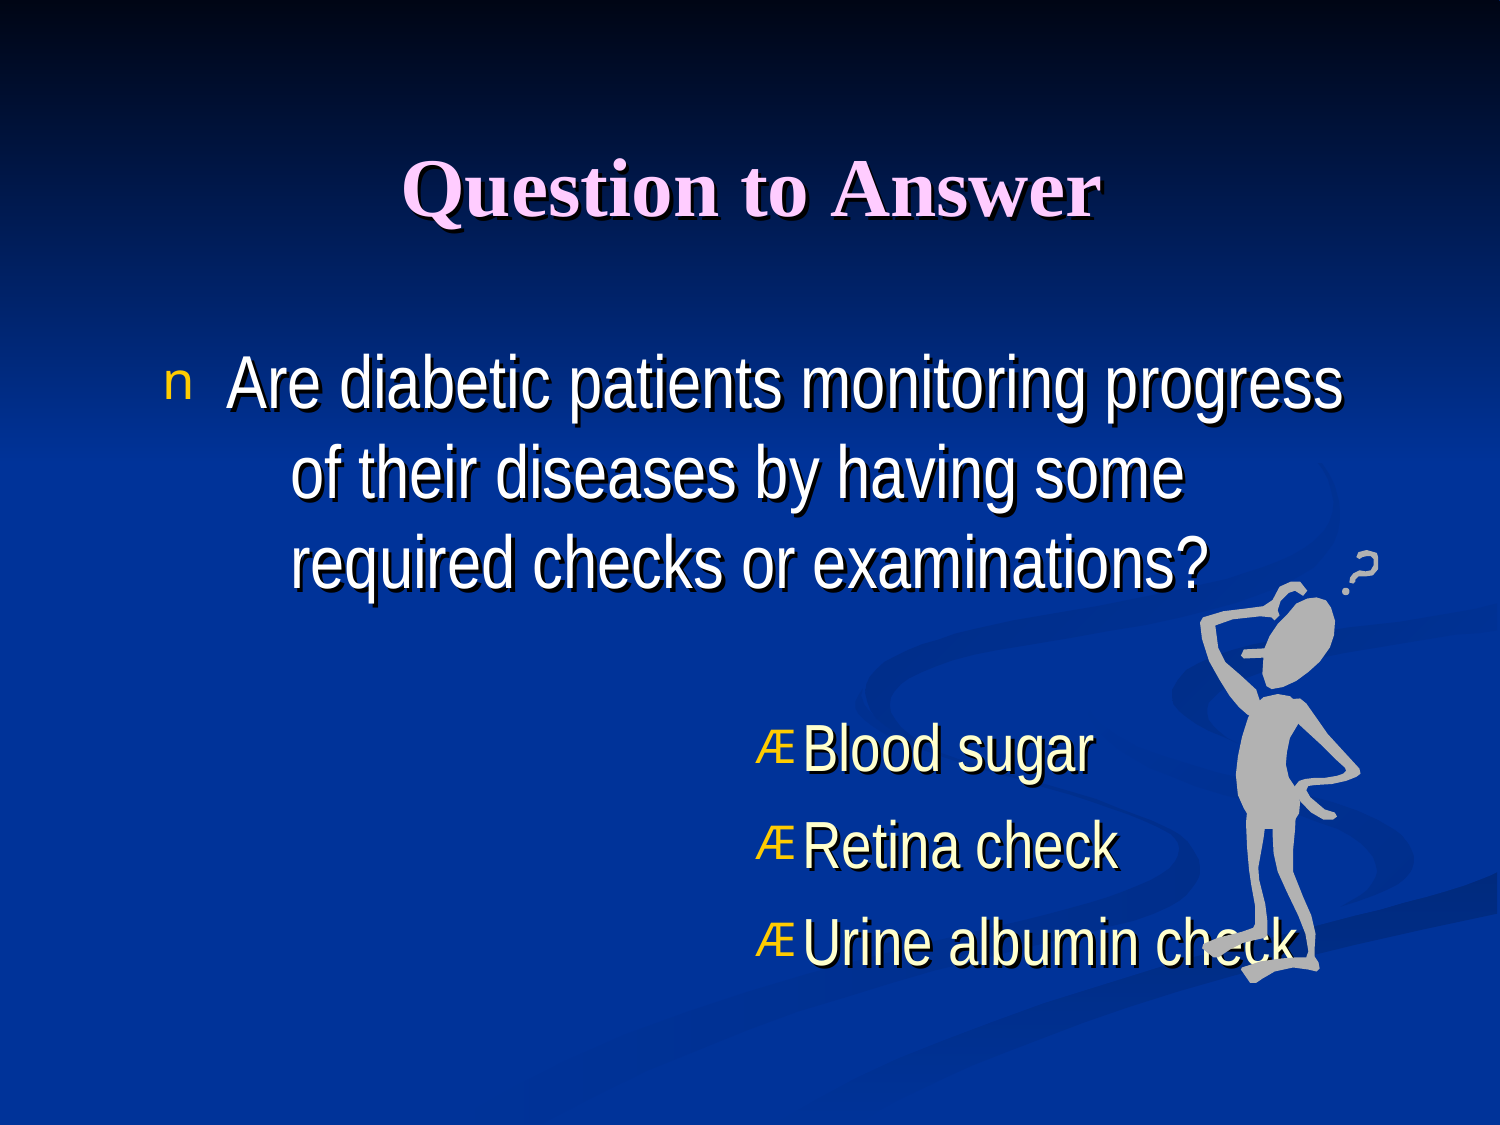

# Question to Answer
Are diabetic patients monitoring progress of their diseases by having some required checks or examinations?
Blood sugar
Retina check
Urine albumin check